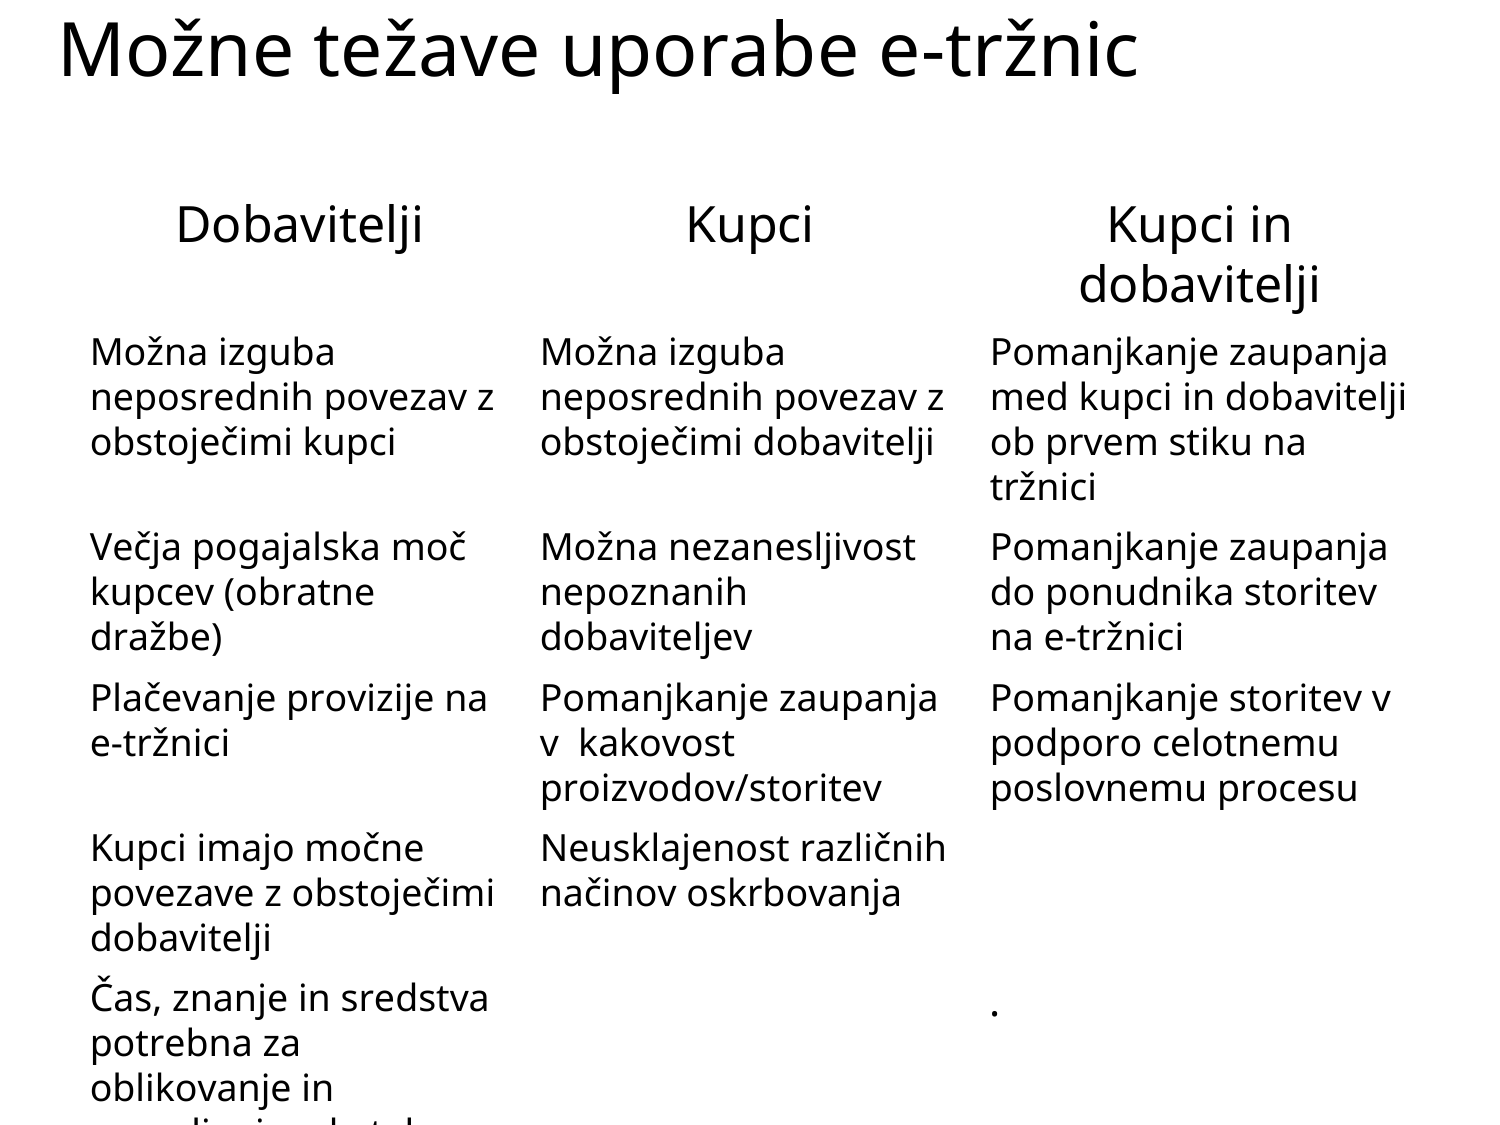

# Možne težave uporabe e-tržnic
| Dobavitelji | Kupci | Kupci in dobavitelji |
| --- | --- | --- |
| Možna izguba neposrednih povezav z obstoječimi kupci | Možna izguba neposrednih povezav z obstoječimi dobavitelji | Pomanjkanje zaupanja med kupci in dobavitelji ob prvem stiku na tržnici |
| Večja pogajalska moč kupcev (obratne dražbe) | Možna nezanesljivost nepoznanih dobaviteljev | Pomanjkanje zaupanja do ponudnika storitev na e-tržnici |
| Plačevanje provizije na e-tržnici | Pomanjkanje zaupanja v kakovost proizvodov/storitev | Pomanjkanje storitev v podporo celotnemu poslovnemu procesu |
| Kupci imajo močne povezave z obstoječimi dobavitelji | Neusklajenost različnih načinov oskrbovanja | |
| Čas, znanje in sredstva potrebna za oblikovanje in upravljanje e-kataloga | | . |